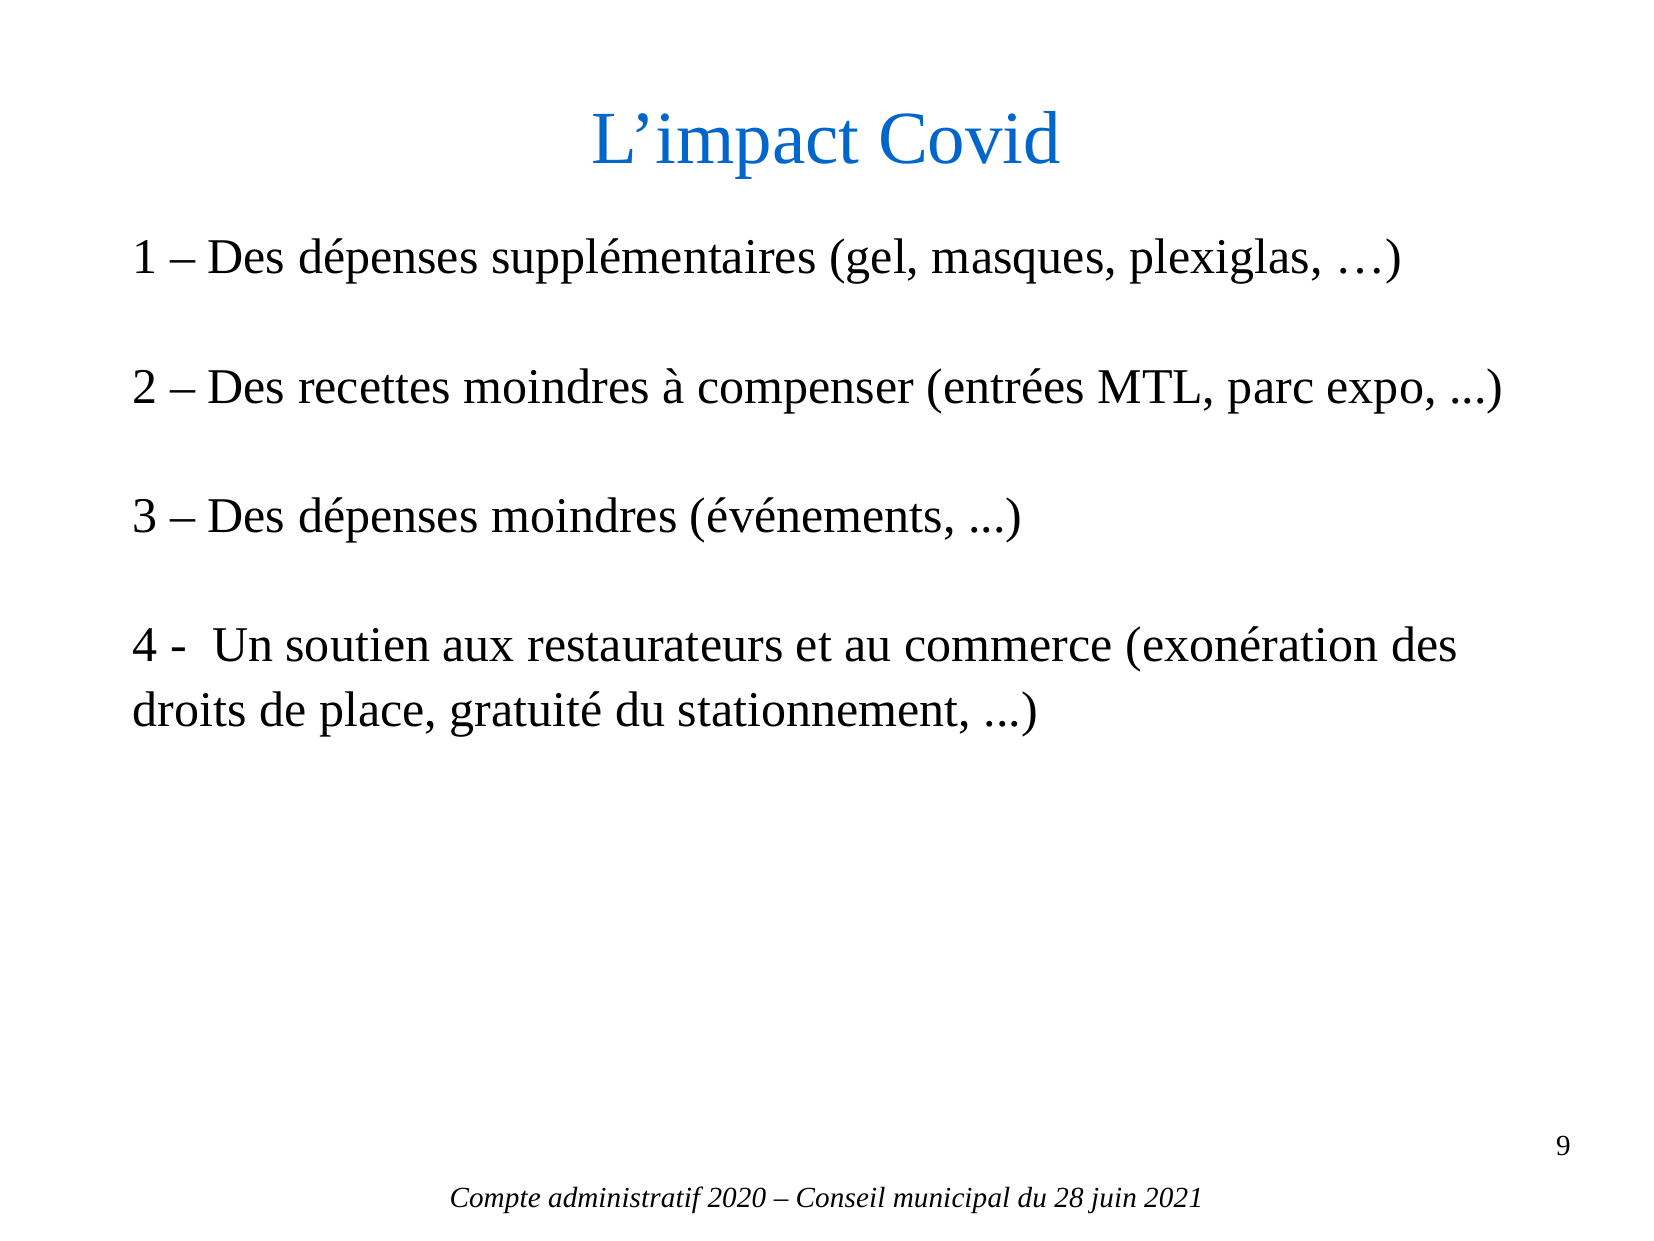

# L’impact Covid
1 – Des dépenses supplémentaires (gel, masques, plexiglas, …)
2 – Des recettes moindres à compenser (entrées MTL, parc expo, ...)
3 – Des dépenses moindres (événements, ...)
4 - Un soutien aux restaurateurs et au commerce (exonération des droits de place, gratuité du stationnement, ...)
9